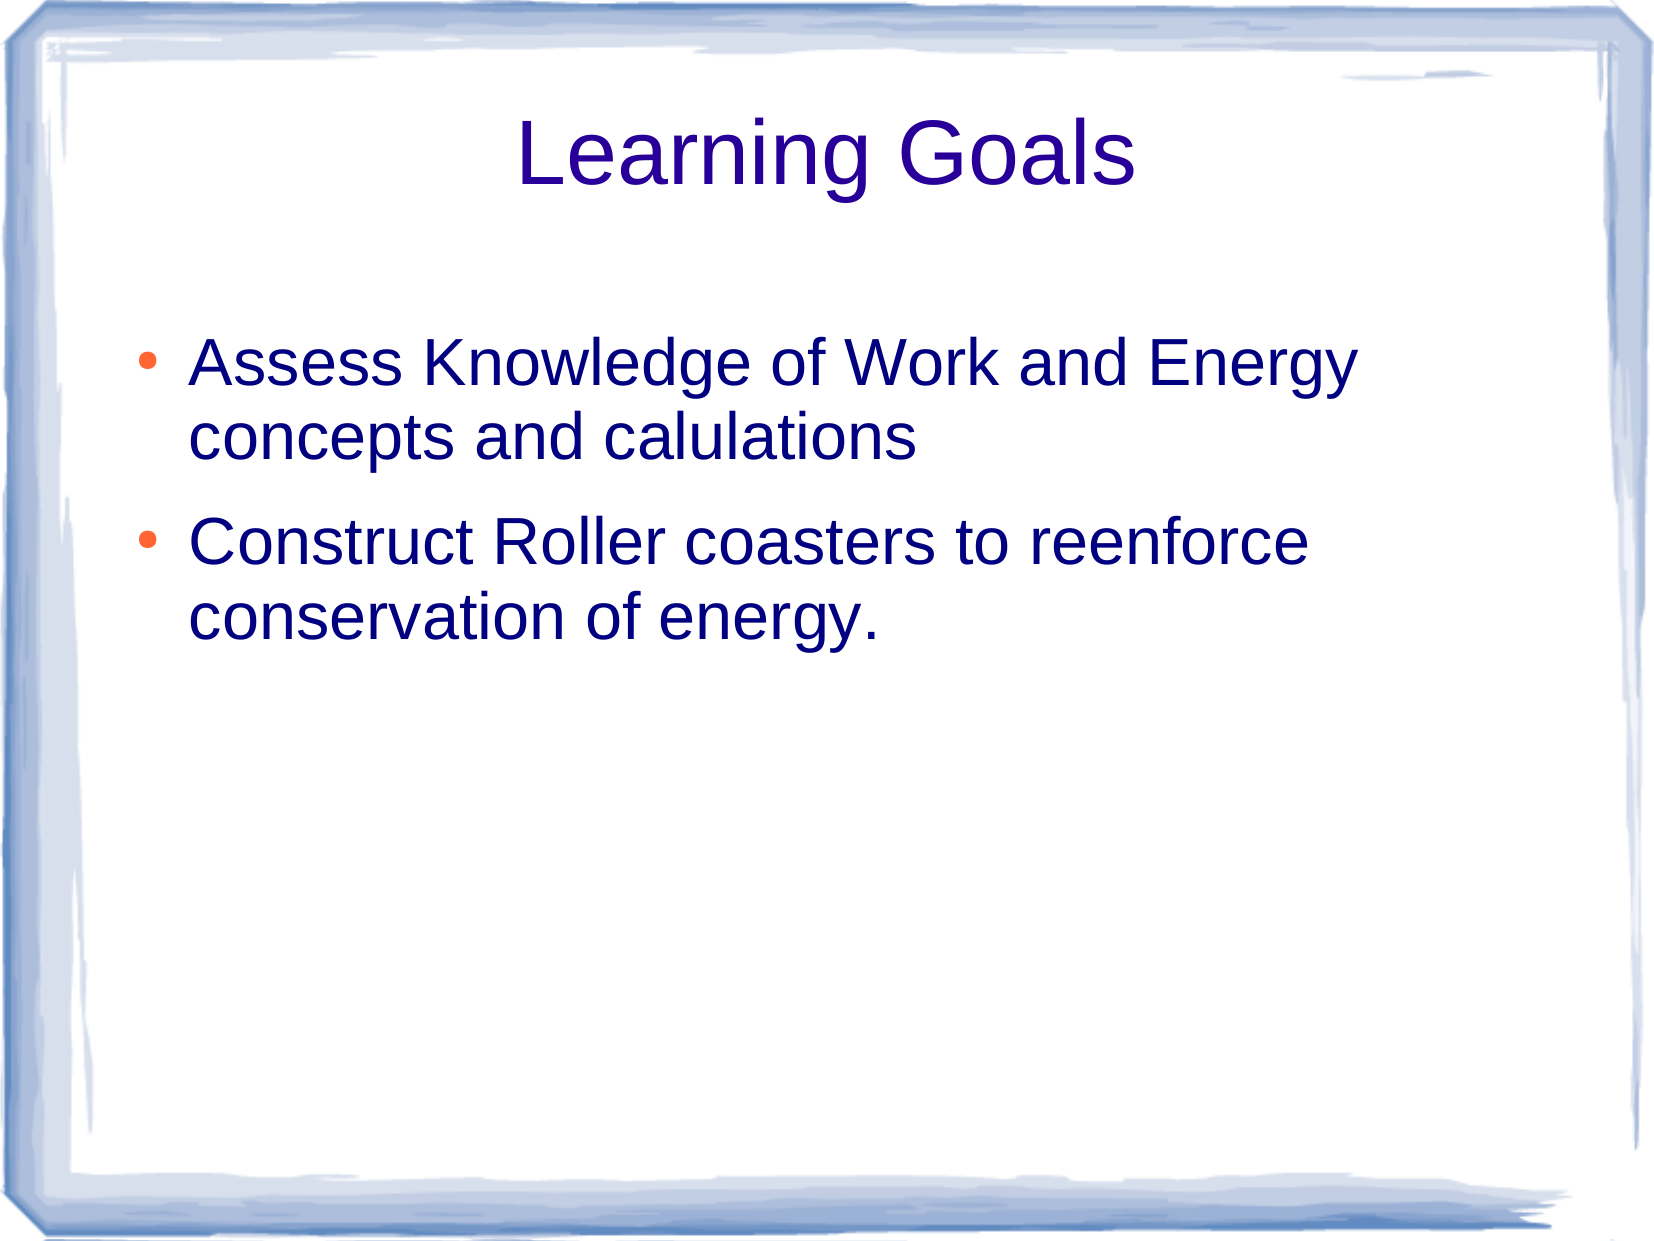

# Learning Goals
Assess Knowledge of Work and Energy concepts and calulations
Construct Roller coasters to reenforce conservation of energy.